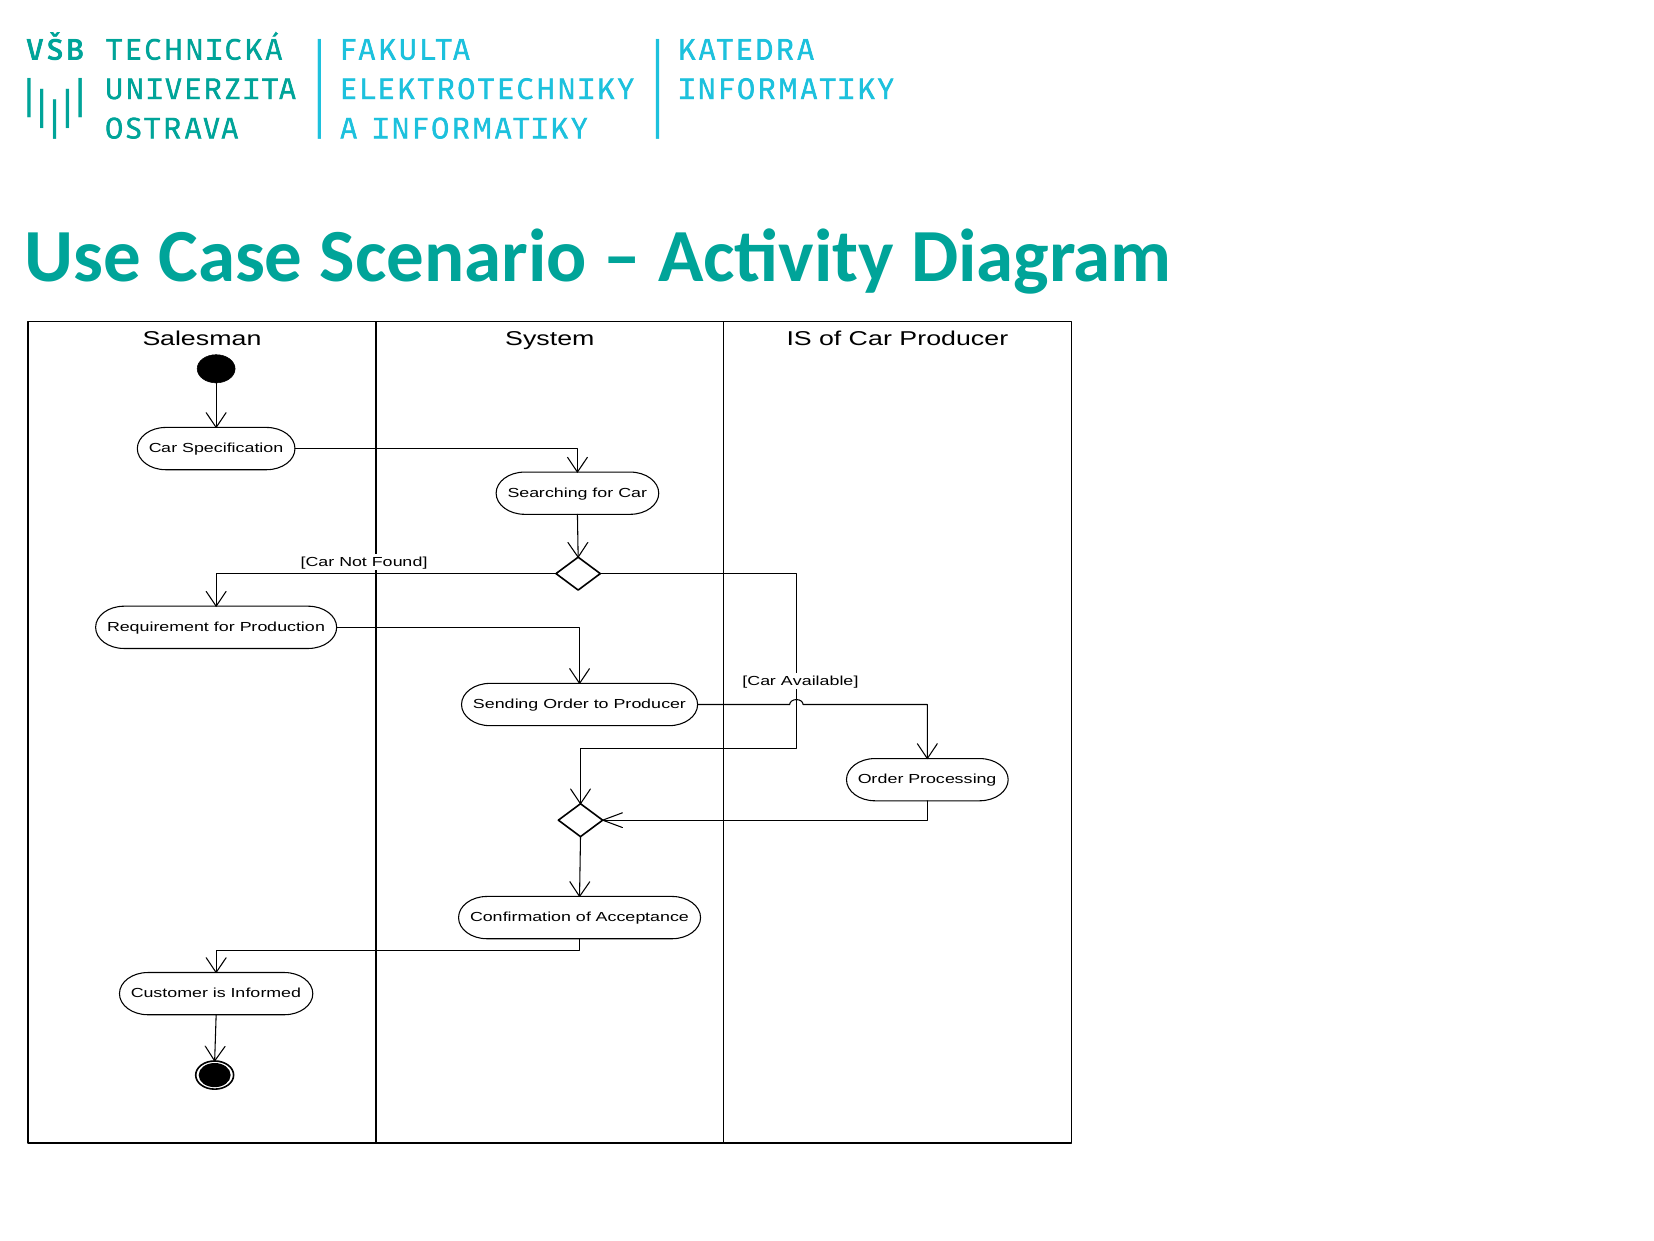

# Use Case Scenario – Activity Diagram